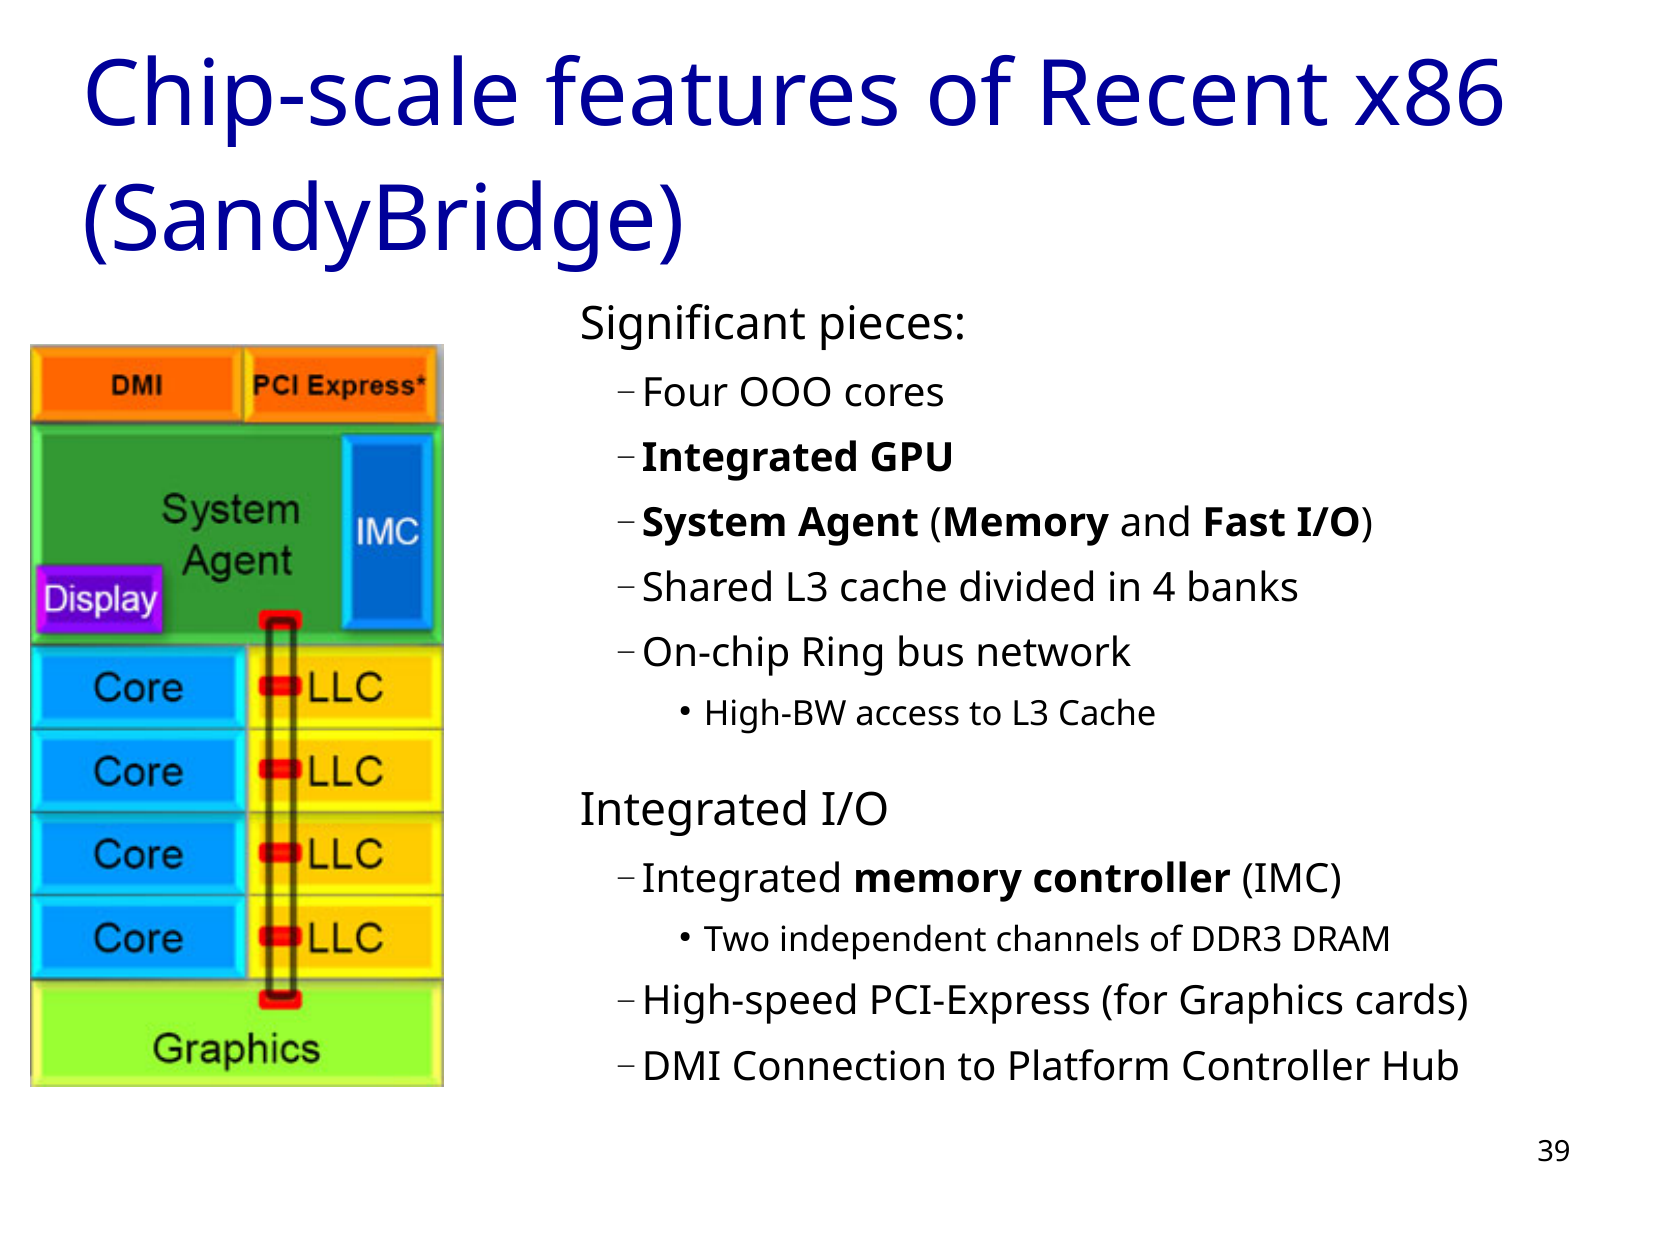

# Chip-scale features of Recent x86 (SandyBridge)
Significant pieces:
Four OOO cores
Integrated GPU
System Agent (Memory and Fast I/O)
Shared L3 cache divided in 4 banks
On-chip Ring bus network
High-BW access to L3 Cache
Integrated I/O
Integrated memory controller (IMC)
Two independent channels of DDR3 DRAM
High-speed PCI-Express (for Graphics cards)
DMI Connection to Platform Controller Hub
39